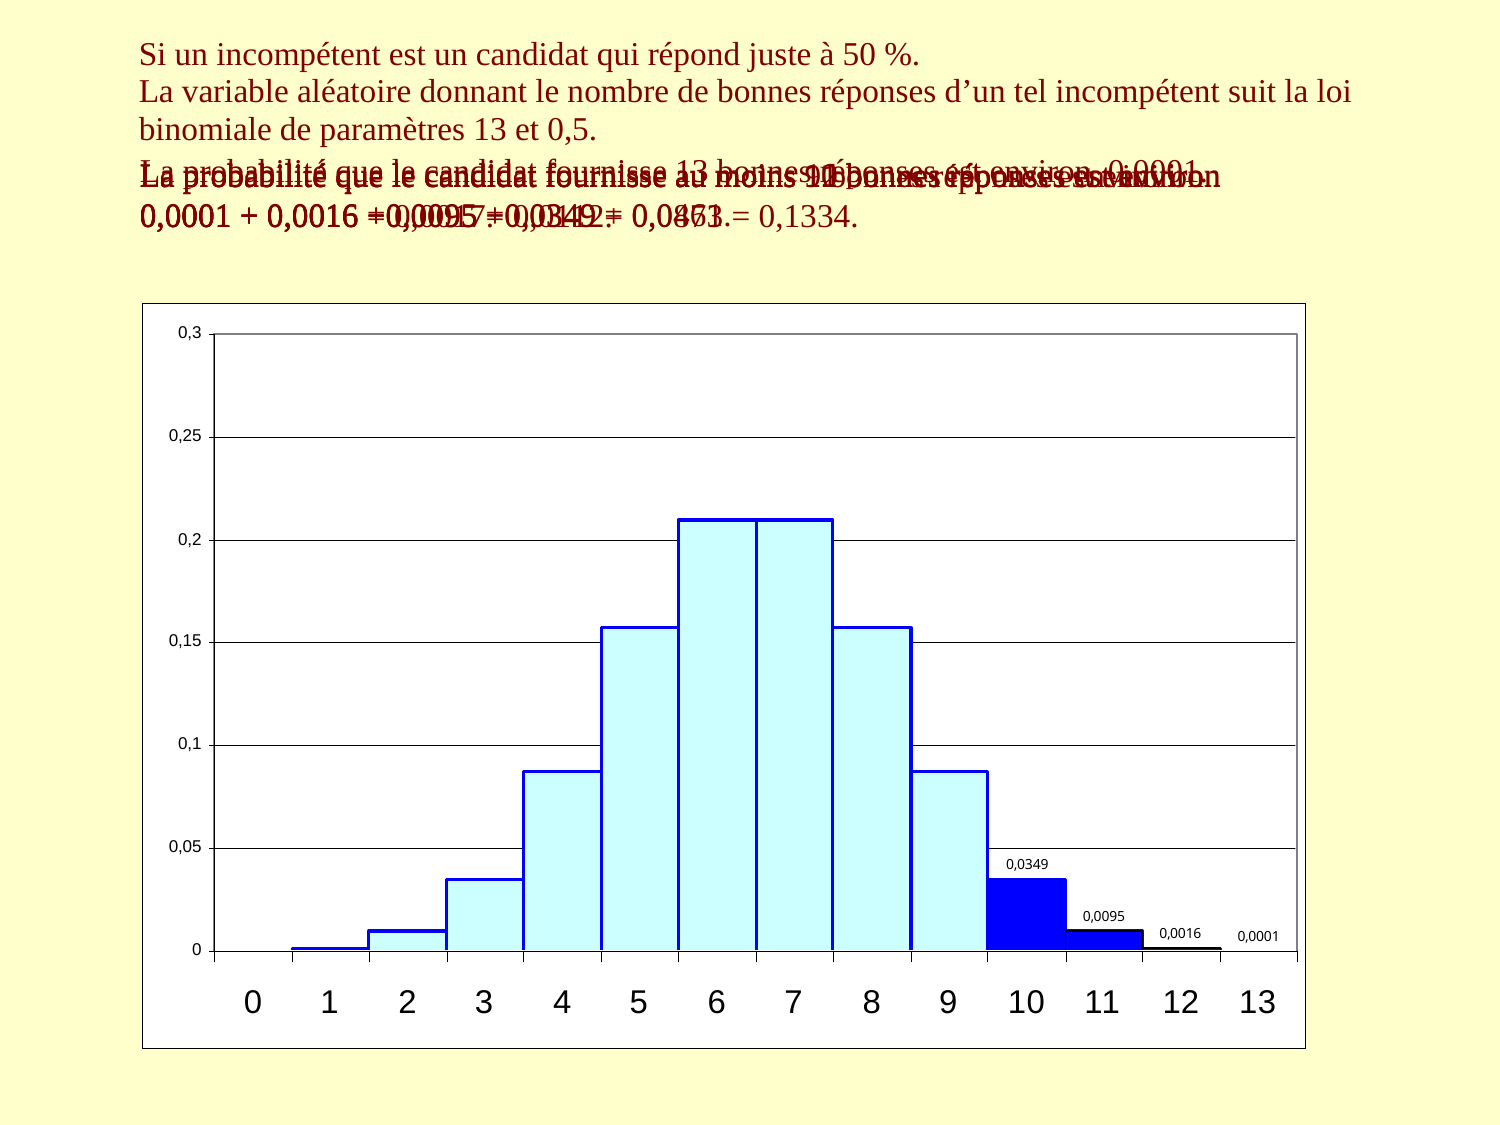

# Si un incompétent est un candidat qui répond juste à 50 %.
La variable aléatoire donnant le nombre de bonnes réponses d’un tel incompétent suit la loi binomiale de paramètres 13 et 0,5.
La probabilité que le candidat fournisse 13 bonnes réponses est environ 0,0001.
La probabilité que le candidat fournisse au moins 10 bonnes réponses est environ
0,0001 + 0,0016 +0,0095 +0,0349 = 0,0461.
La probabilité que le candidat fournisse au moins 12 bonnes réponses est environ
0,0001 + 0,0016 = 0,0017.
La probabilité que le candidat fournisse au moins 11 bonnes réponses environ
0,0001 + 0,0016 +0,0095 = 0,0112.
La probabilité que le candidat fournisse au moins 9 bonnes réponses est environ
0,0001 + 0,0016 +0,0095 +0,0349 + 0,0873 = 0,1334.